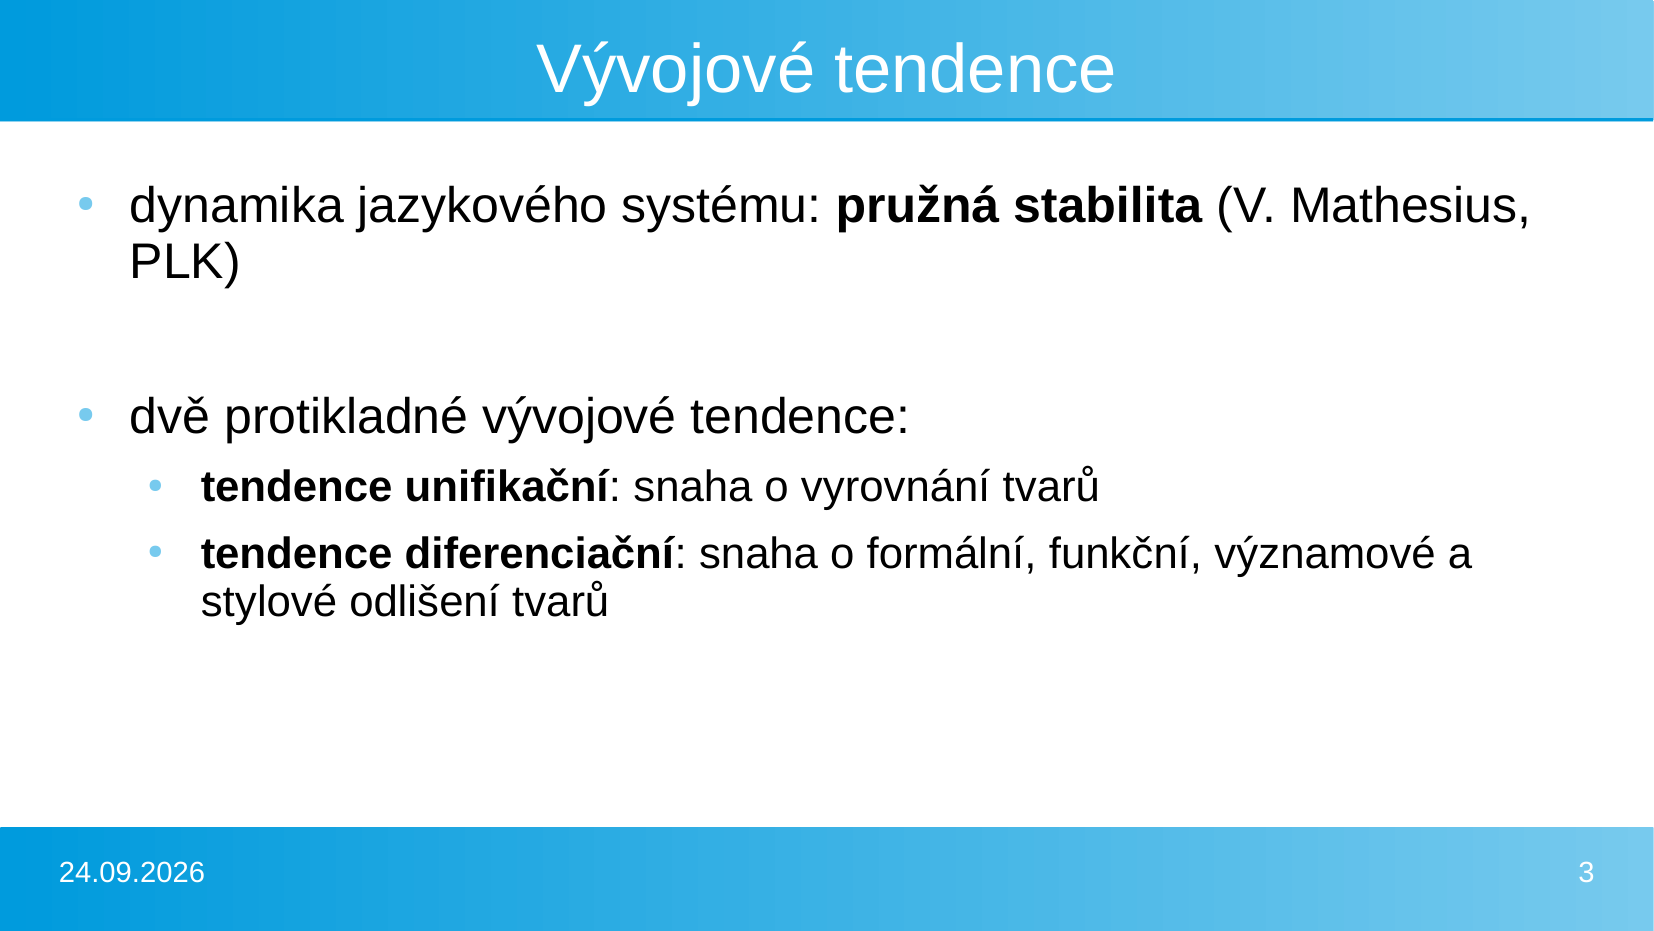

# Vývojové tendence
dynamika jazykového systému: pružná stabilita (V. Mathesius, PLK)
dvě protikladné vývojové tendence:
tendence unifikační: snaha o vyrovnání tvarů
tendence diferenciační: snaha o formální, funkční, významové a stylové odlišení tvarů
3